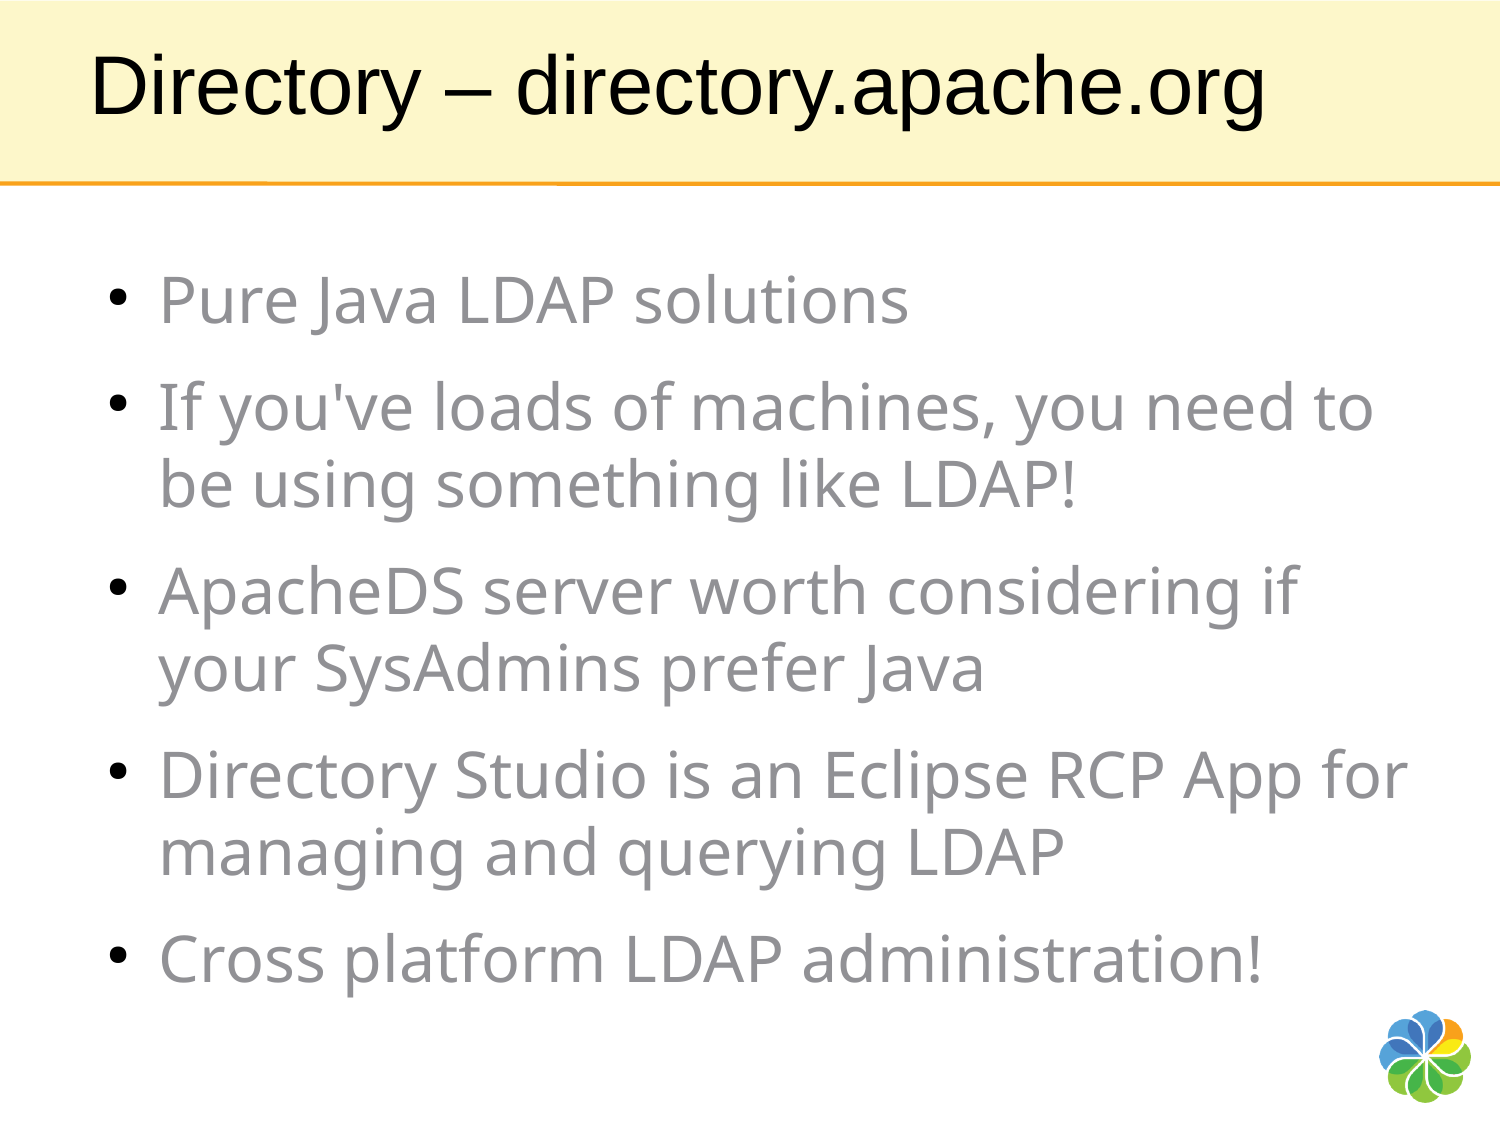

# Directory – directory.apache.org
Pure Java LDAP solutions
If you've loads of machines, you need to be using something like LDAP!
ApacheDS server worth considering if your SysAdmins prefer Java
Directory Studio is an Eclipse RCP App for managing and querying LDAP
Cross platform LDAP administration!